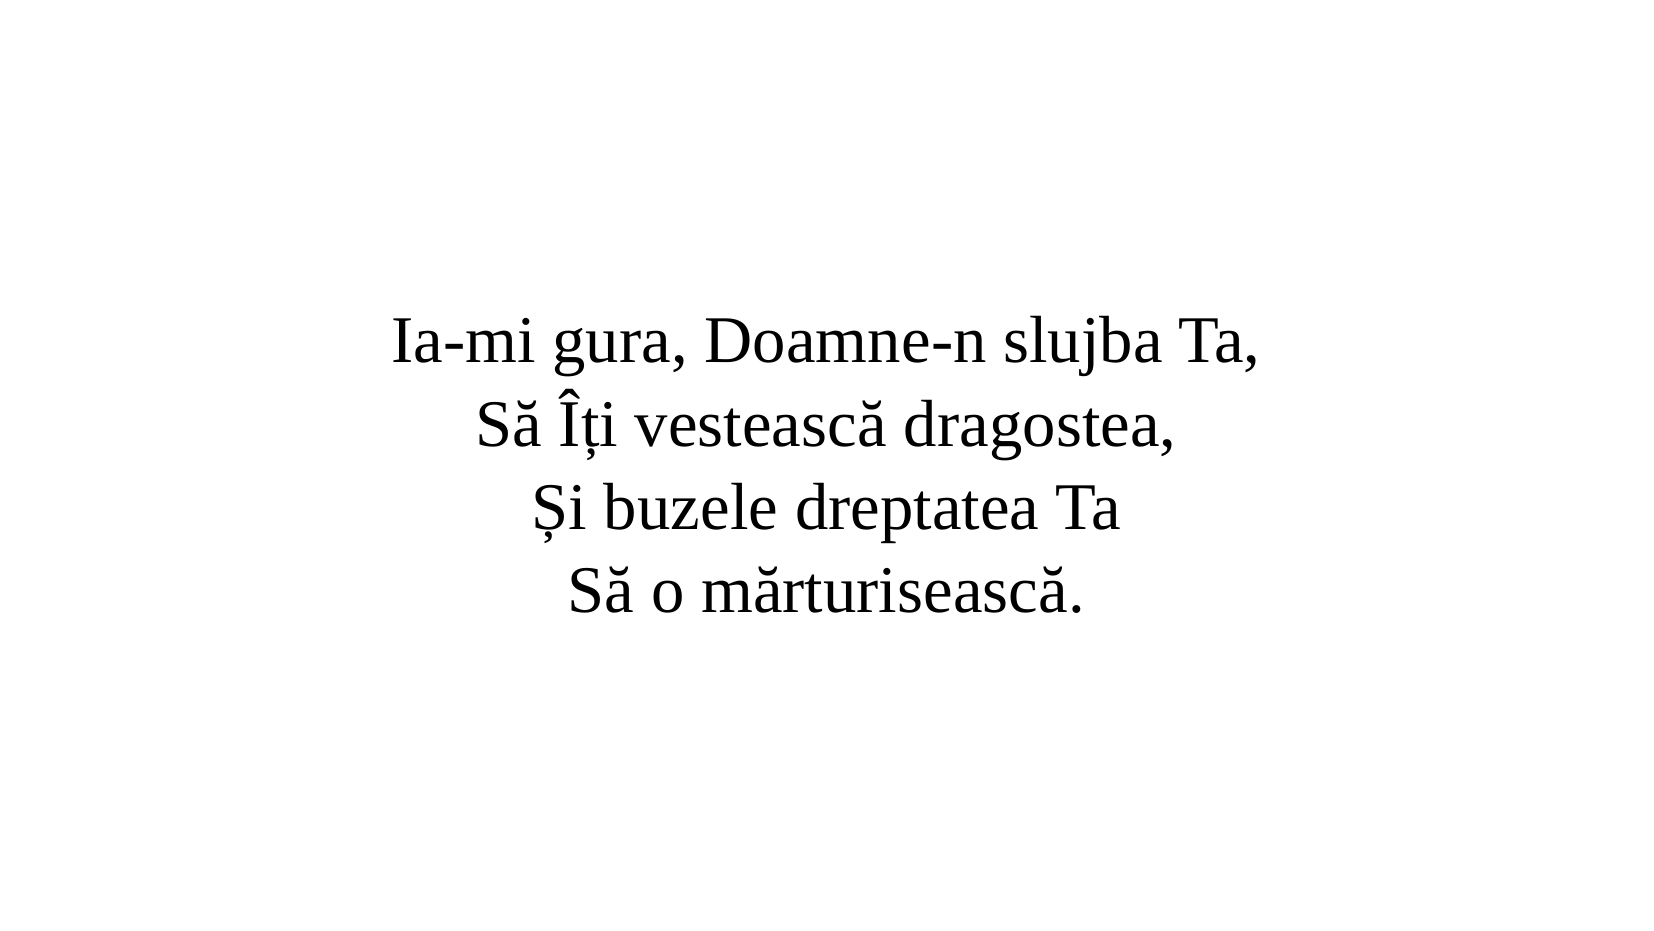

# Ia-mi gura, Doamne-n slujba Ta,
Să Îți vestească dragostea,
Și buzele dreptatea Ta
Să o mărturisească.